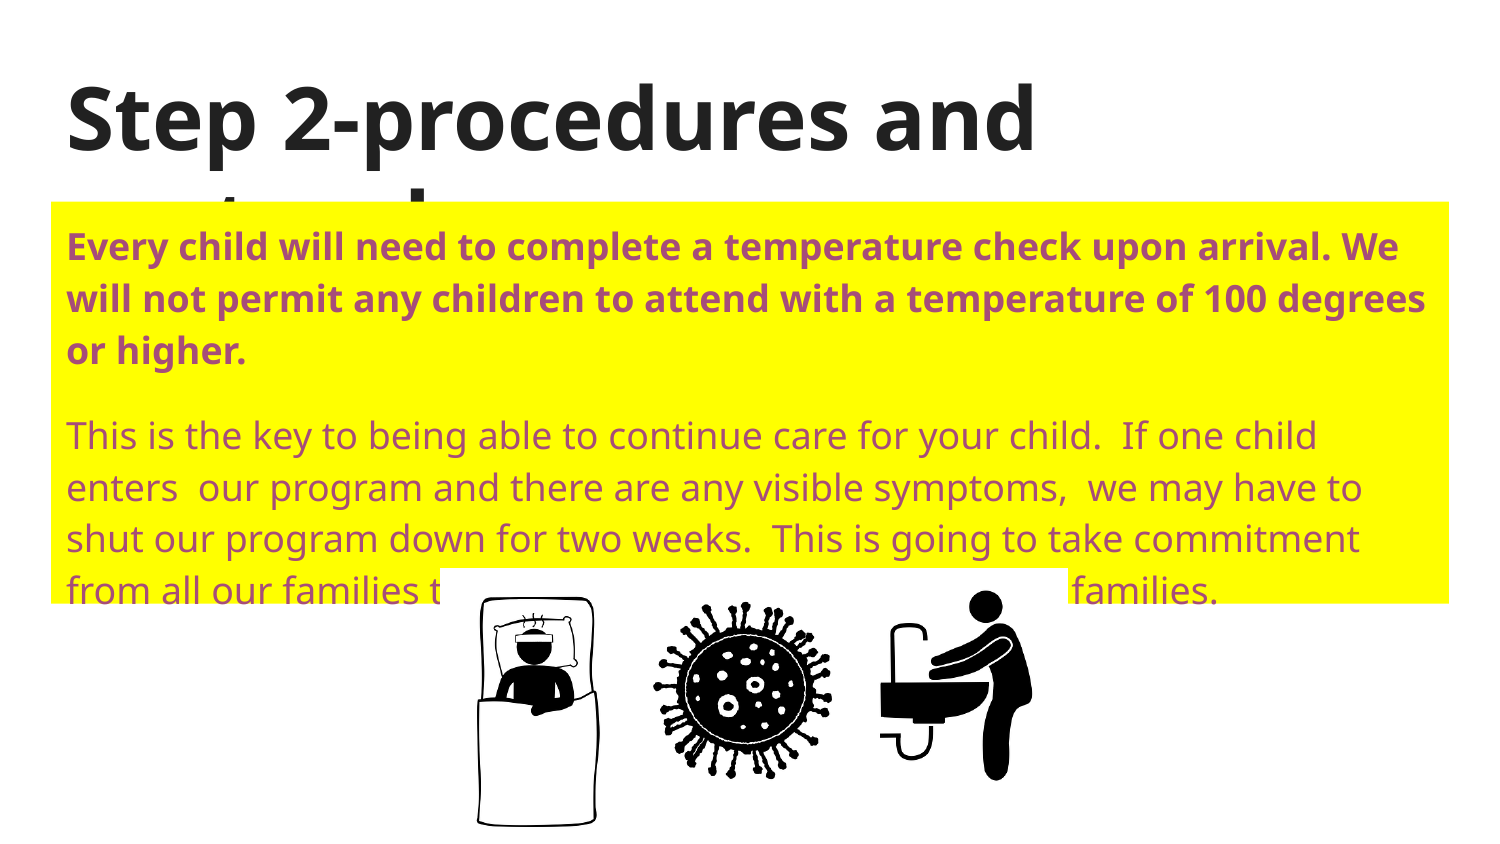

# Step 2-procedures and protocols
Every child will need to complete a temperature check upon arrival. We will not permit any children to attend with a temperature of 100 degrees or higher.
This is the key to being able to continue care for your child. If one child enters our program and there are any visible symptoms, we may have to shut our program down for two weeks. This is going to take commitment from all our families to ensure the safety of our staff and families.